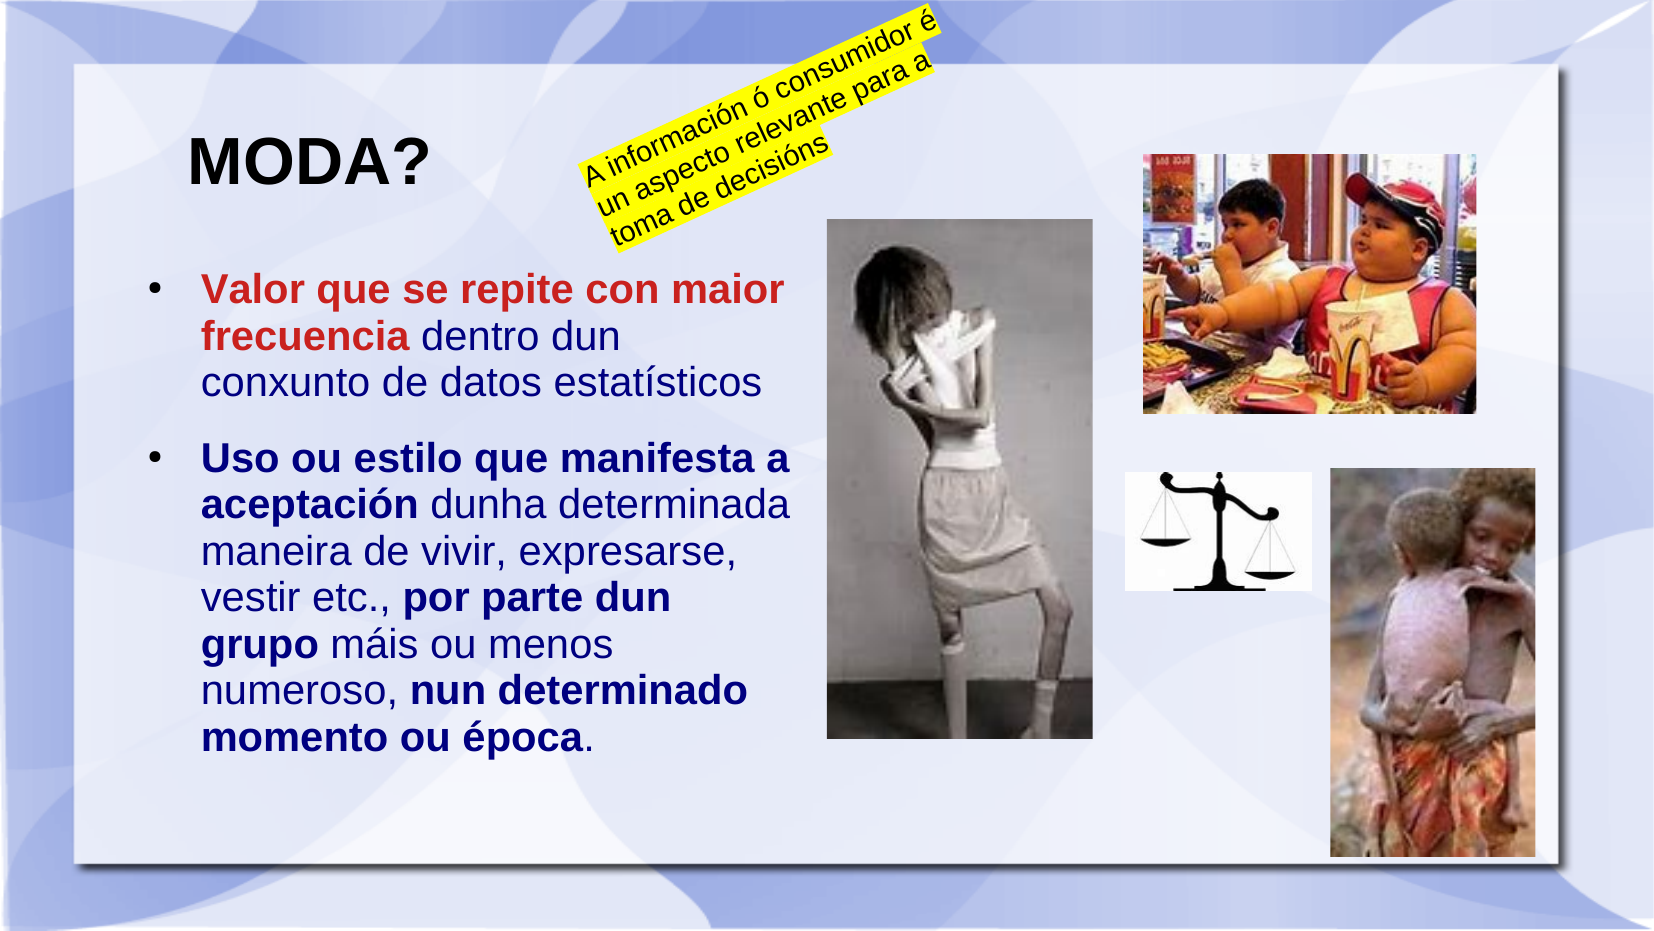

A información ó consumidor é un aspecto relevante para a toma de decisións
# MODA?
Valor que se repite con maior frecuencia dentro dun conxunto de datos estatísticos
Uso ou estilo que manifesta a aceptación dunha determinada maneira de vivir, expresarse, vestir etc., por parte dun grupo máis ou menos numeroso, nun determinado momento ou época.